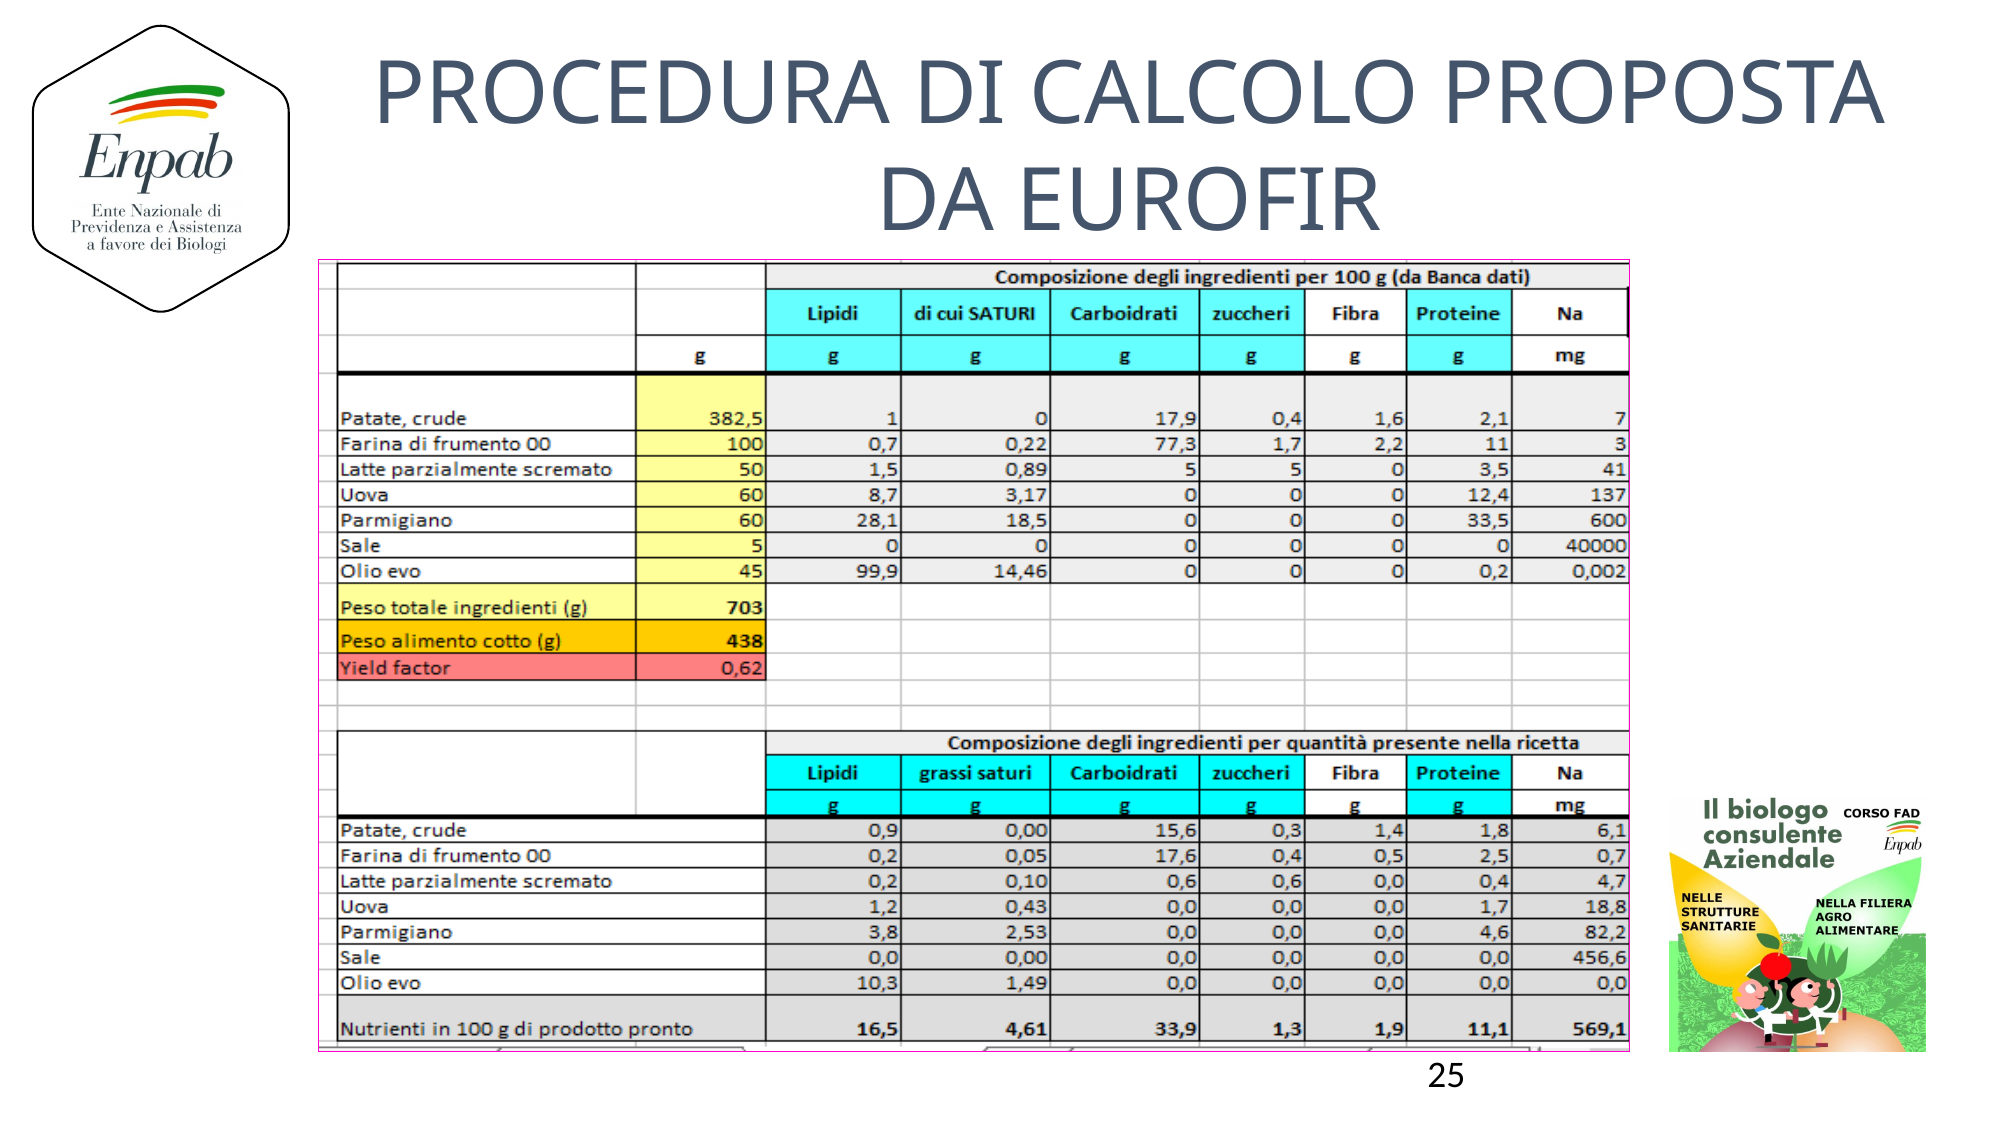

PROCEDURA DI CALCOLO PROPOSTA DA EUROFIR
25